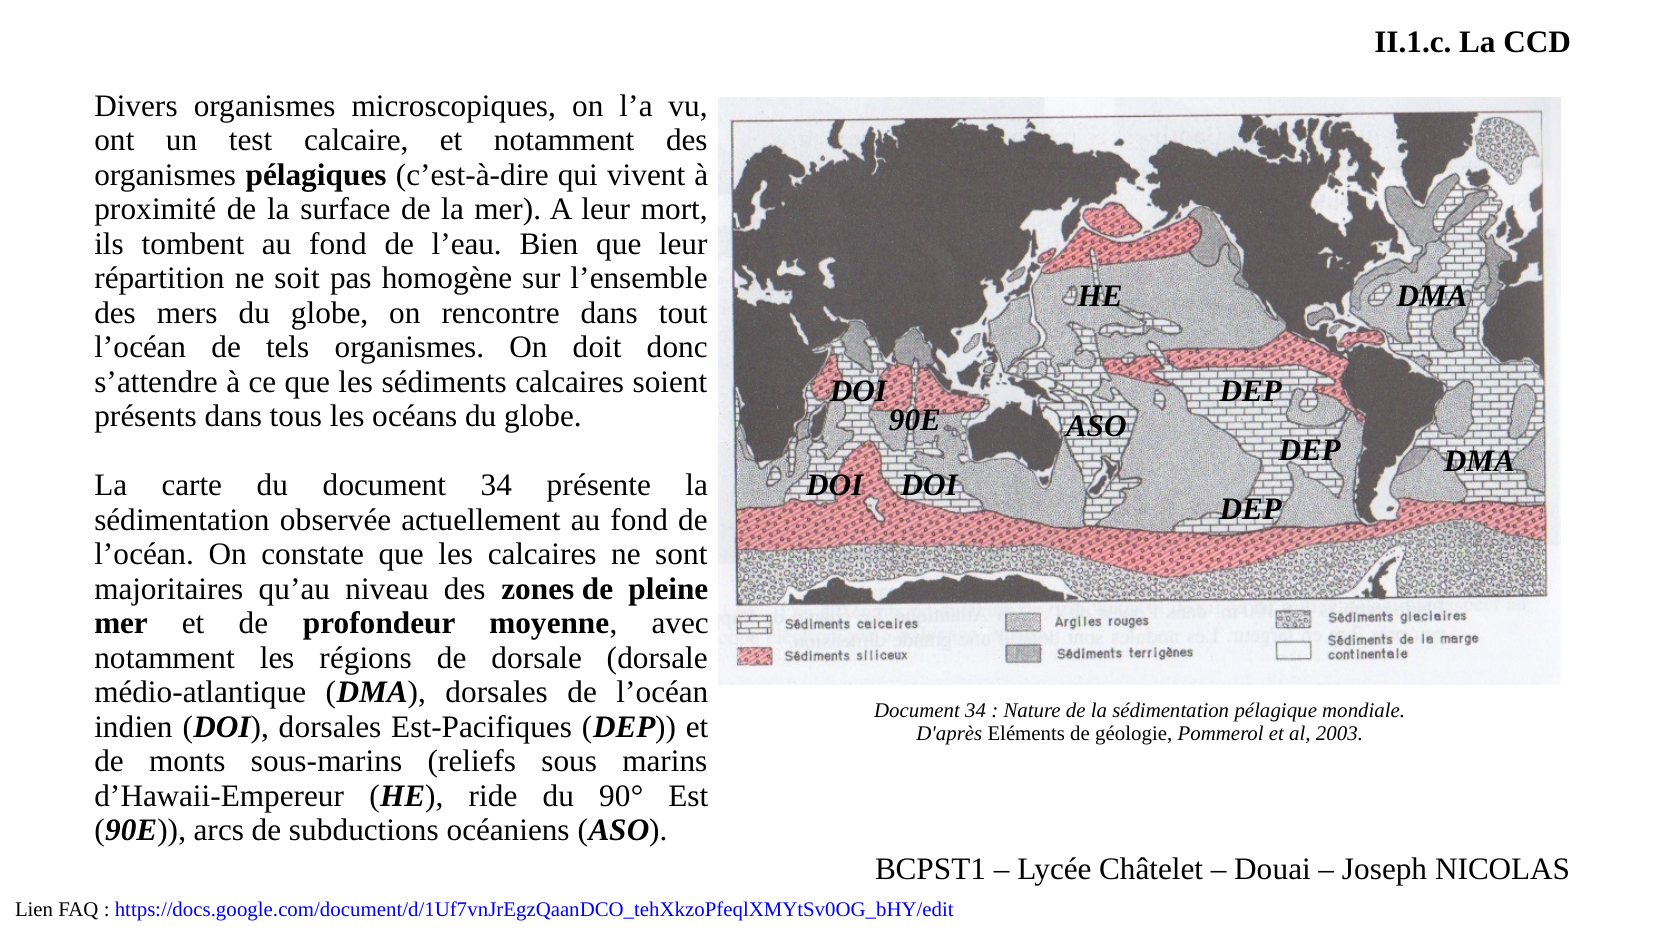

II.1.c. La CCD
Divers organismes microscopiques, on l’a vu, ont un test calcaire, et notamment des organismes pélagiques (c’est-à-dire qui vivent à proximité de la surface de la mer). A leur mort, ils tombent au fond de l’eau. Bien que leur répartition ne soit pas homogène sur l’ensemble des mers du globe, on rencontre dans tout l’océan de tels organismes. On doit donc s’attendre à ce que les sédiments calcaires soient présents dans tous les océans du globe.
La carte du document 34 présente la sédimentation observée actuellement au fond de l’océan. On constate que les calcaires ne sont majoritaires qu’au niveau des zones de pleine mer et de profondeur moyenne, avec notamment les régions de dorsale (dorsale médio-atlantique (DMA), dorsales de l’océan indien (DOI), dorsales Est-Pacifiques (DEP)) et de monts sous-marins (reliefs sous marins d’Hawaii-Empereur (HE), ride du 90° Est (90E)), arcs de subductions océaniens (ASO).
HE
DMA
DOI
DEP
90E
ASO
DEP
DMA
DOI
DOI
DEP
Document 34 : Nature de la sédimentation pélagique mondiale. D'après Eléments de géologie, Pommerol et al, 2003.
BCPST1 – Lycée Châtelet – Douai – Joseph NICOLAS
Lien FAQ : https://docs.google.com/document/d/1Uf7vnJrEgzQaanDCO_tehXkzoPfeqlXMYtSv0OG_bHY/edit